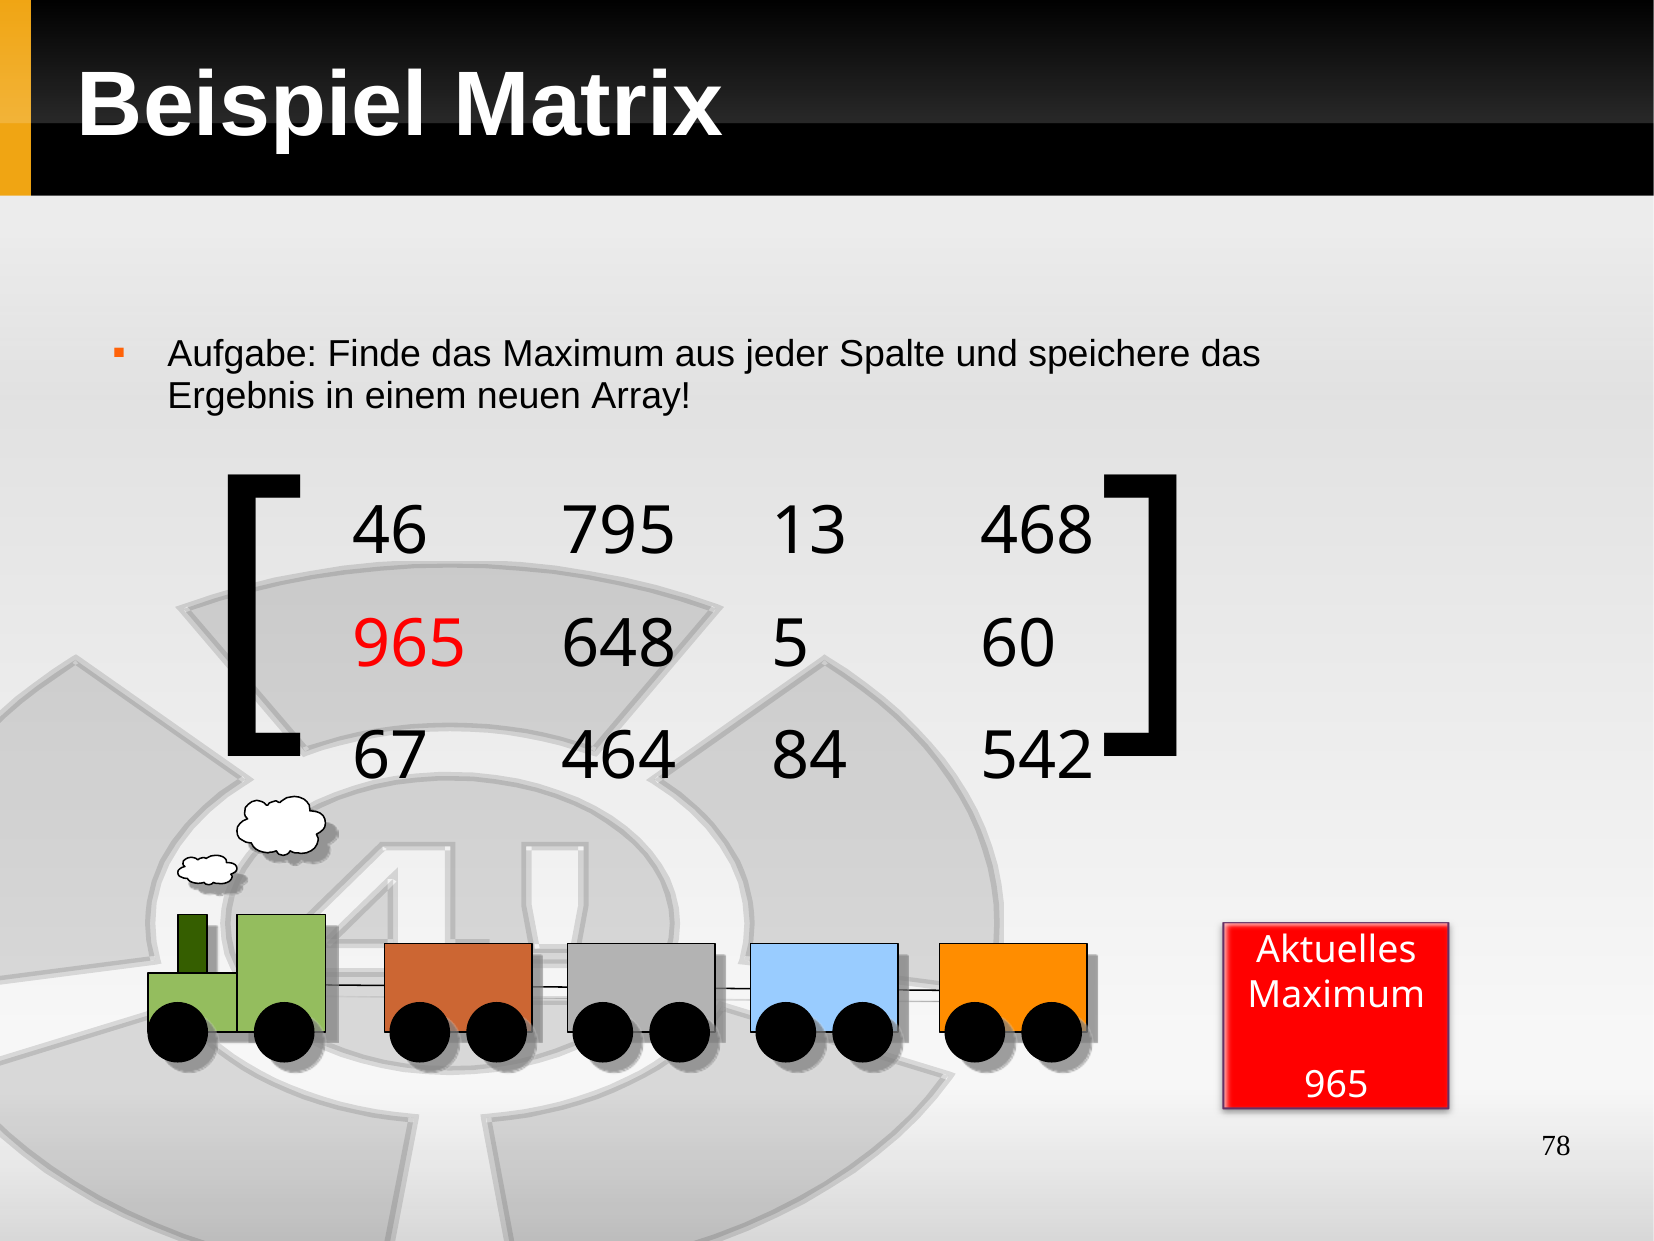

# Beispiel Matrix
Aufgabe: Finde das Maximum aus jeder Spalte und speichere das Ergebnis in einem neuen Array!
[
]
| 46 | 795 | 13 | 468 |
| --- | --- | --- | --- |
| 965 | 648 | 5 | 60 |
| 67 | 464 | 84 | 542 |
Aktuelles Maximum
965
78